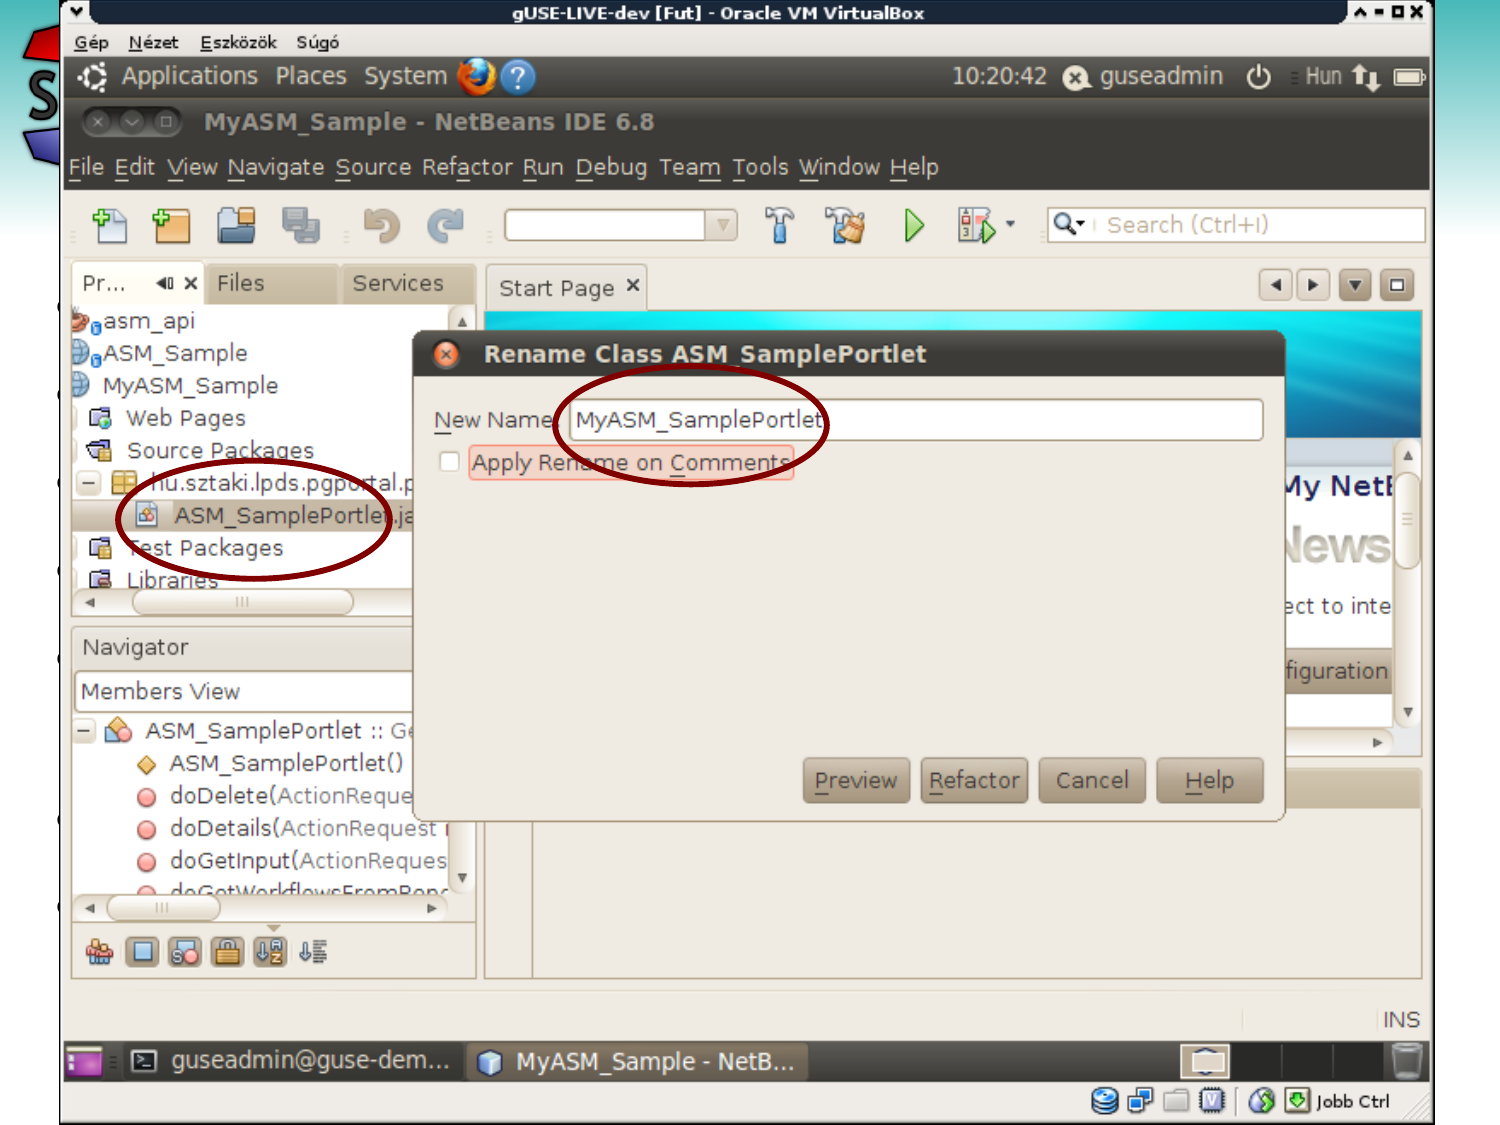

# Modification Step 2 – Rename files and classes
Expand “Source packages”
Expand “hu.sztaki.lpds...”
Right-click on “ASM_SamplePortlet.java”
Select “Refactor”/“Rename”
Enter a new class name, e.g. “MyASM_SamplePortlet”
(You can apply rename of comments, if you like)
Click “Refactor”